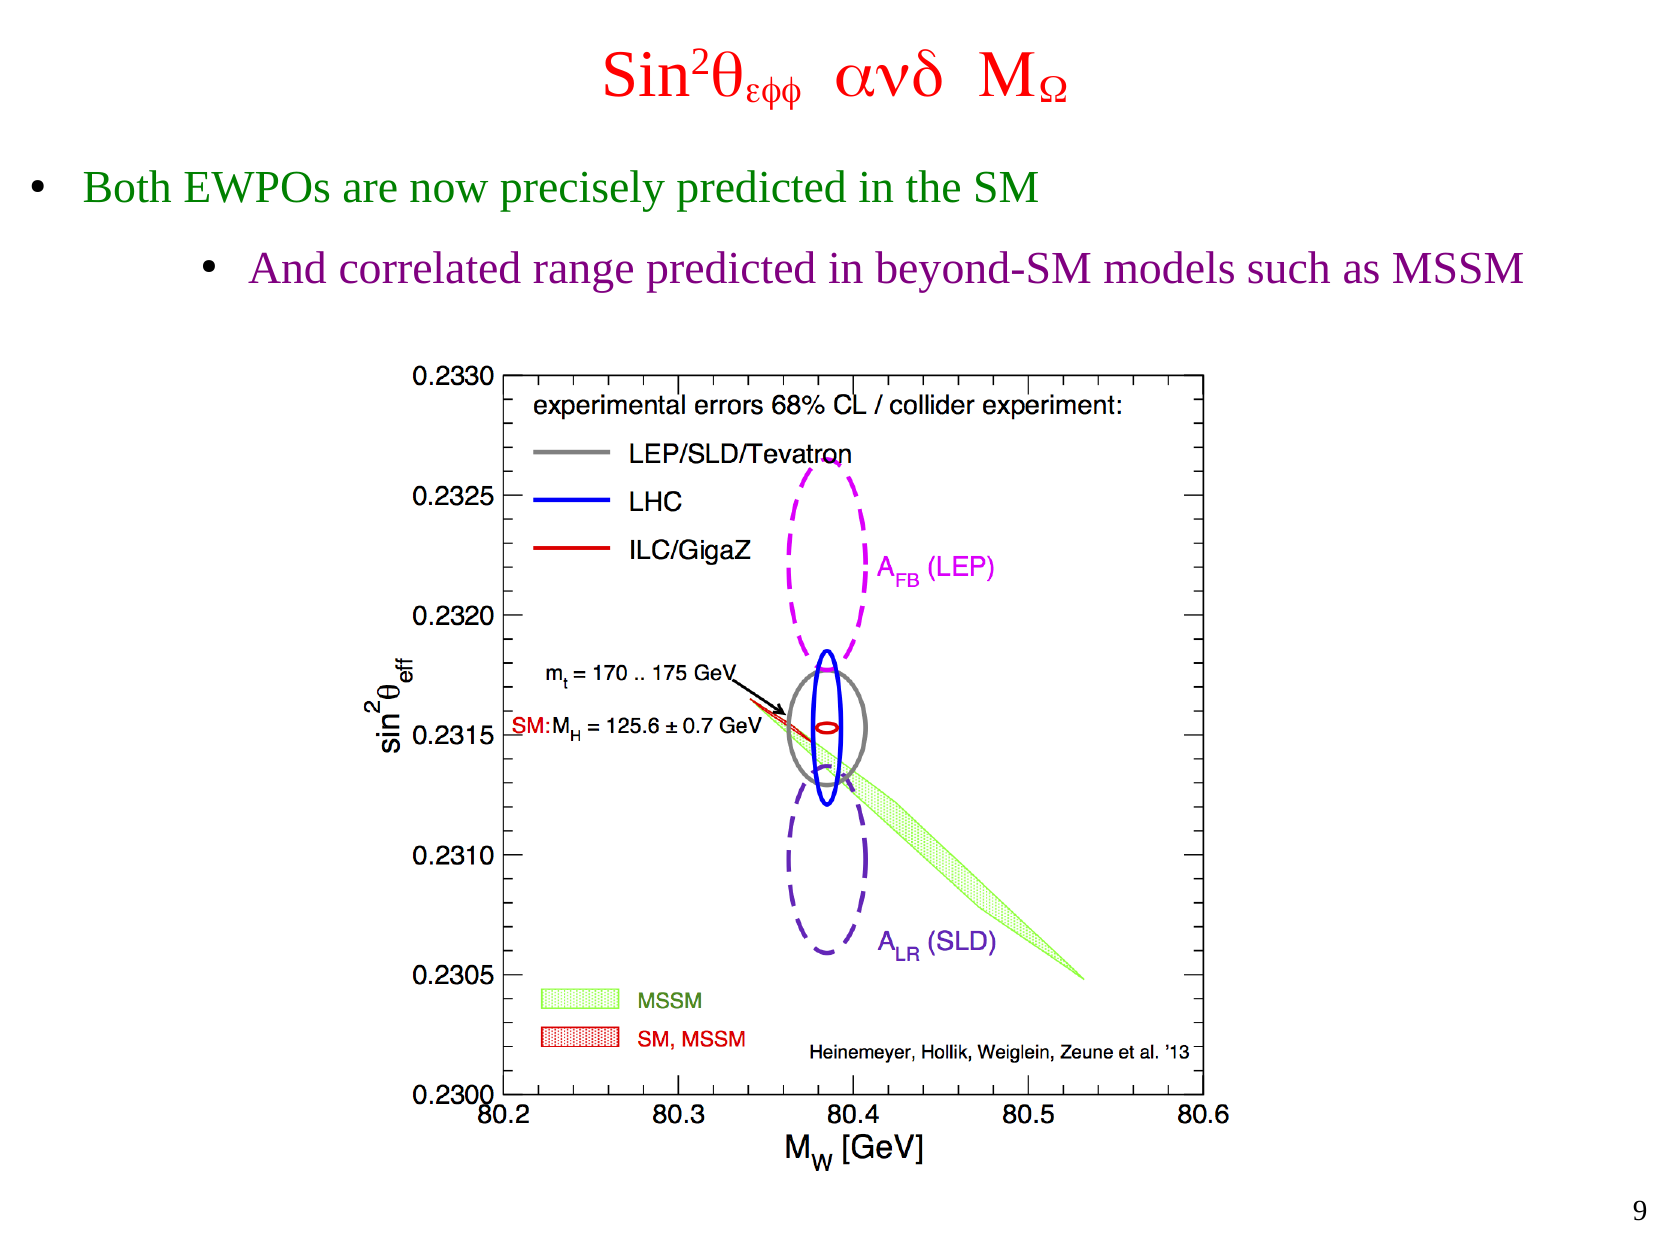

# Sin2θeff and MW
Both EWPOs are now precisely predicted in the SM
And correlated range predicted in beyond-SM models such as MSSM
9